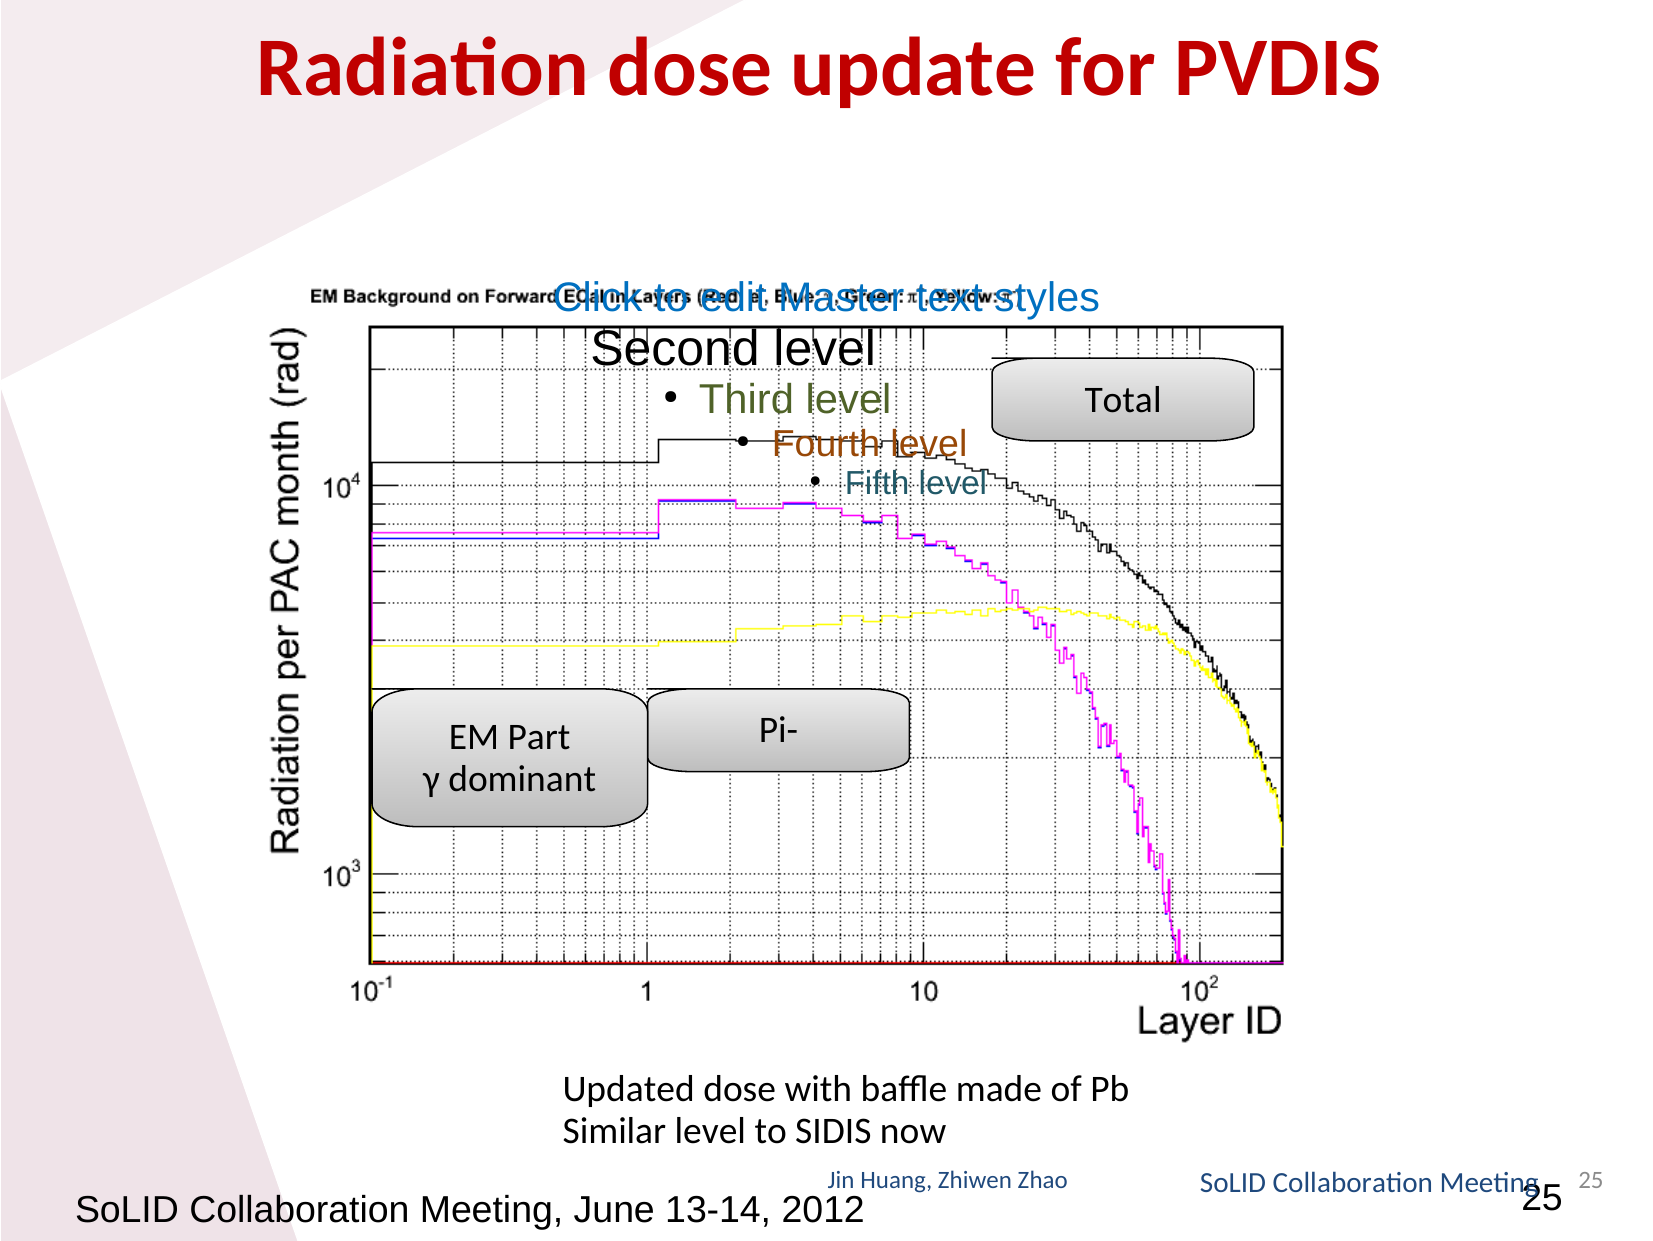

# Radiation dose update for PVDIS
Click to edit Master text styles
Second level
Third level
Fourth level
Fifth level
Total
EM Part
γ dominant
Pi-
Updated dose with baffle made of Pb
Similar level to SIDIS now
Jin Huang, Zhiwen Zhao
SoLID Collaboration Meeting
25